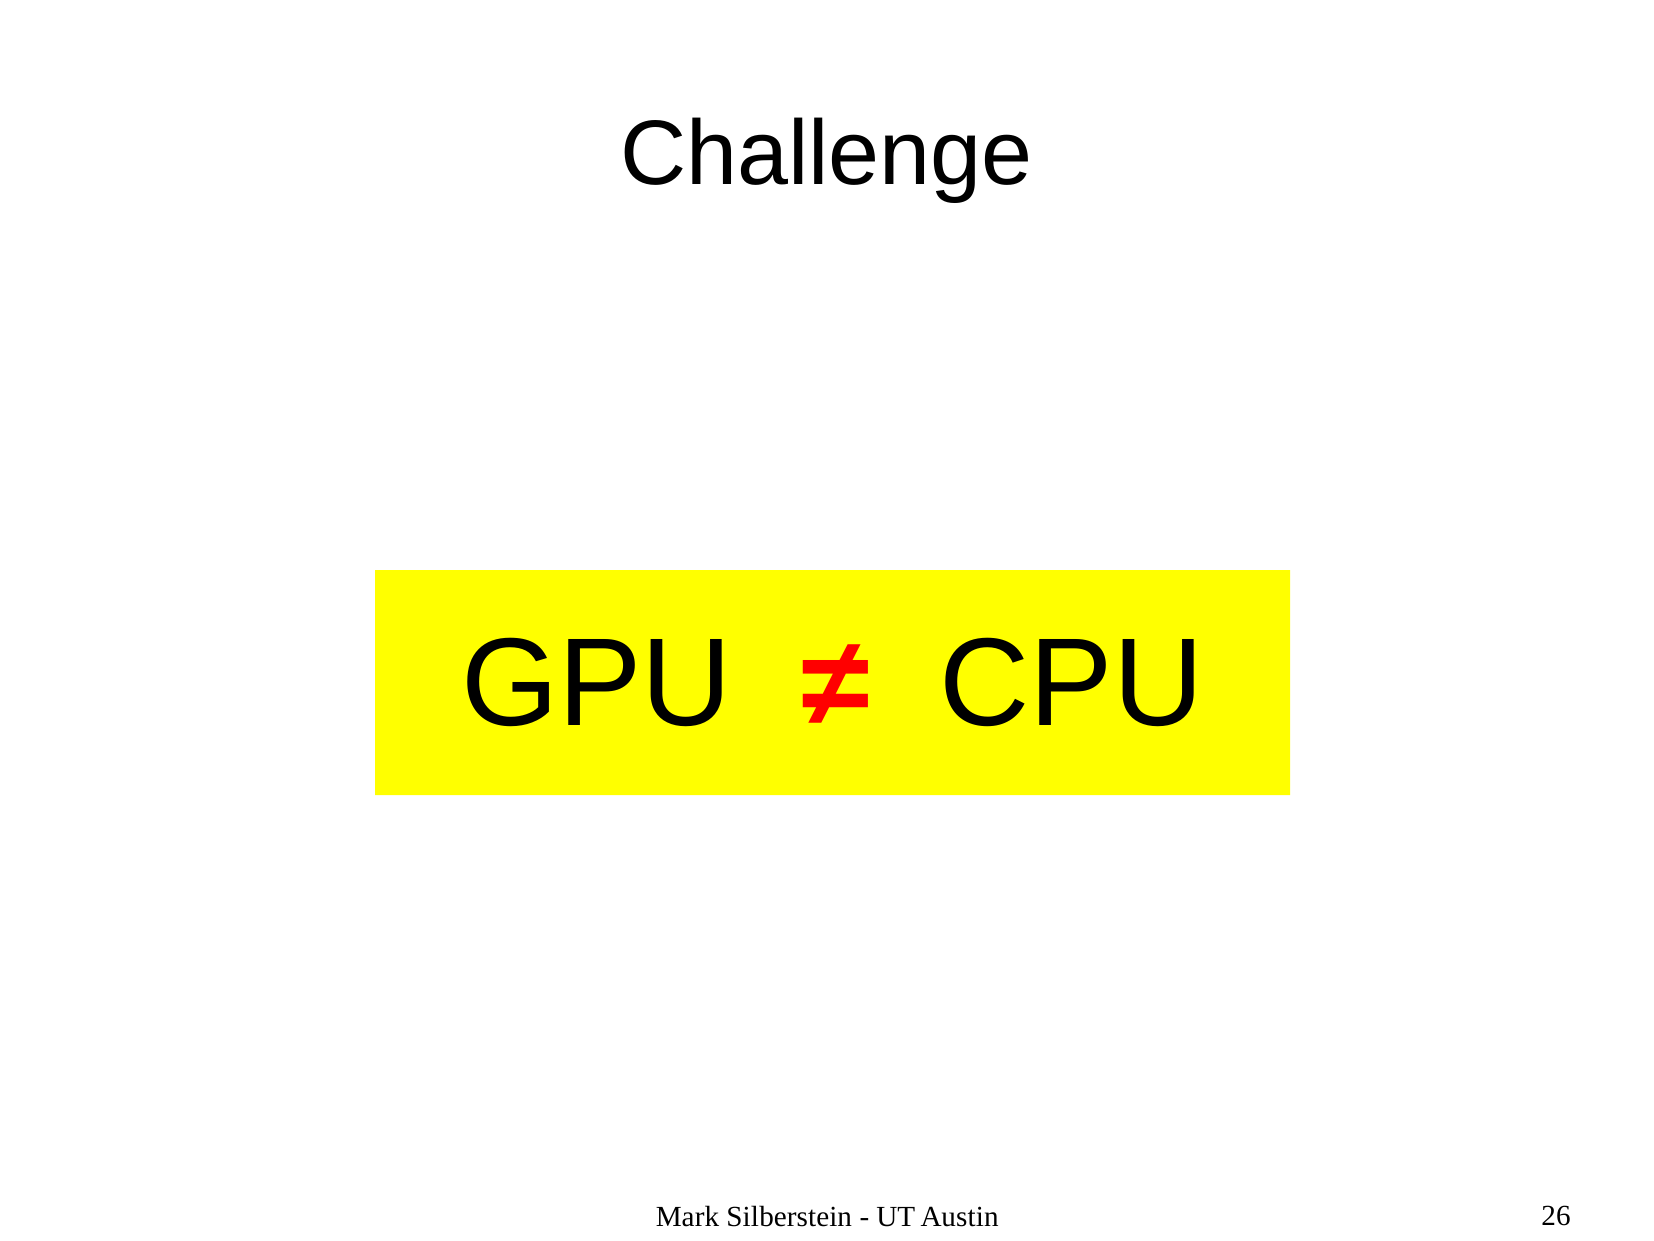

# Challenge
GPU ≠ CPU
26
Mark Silberstein - UT Austin